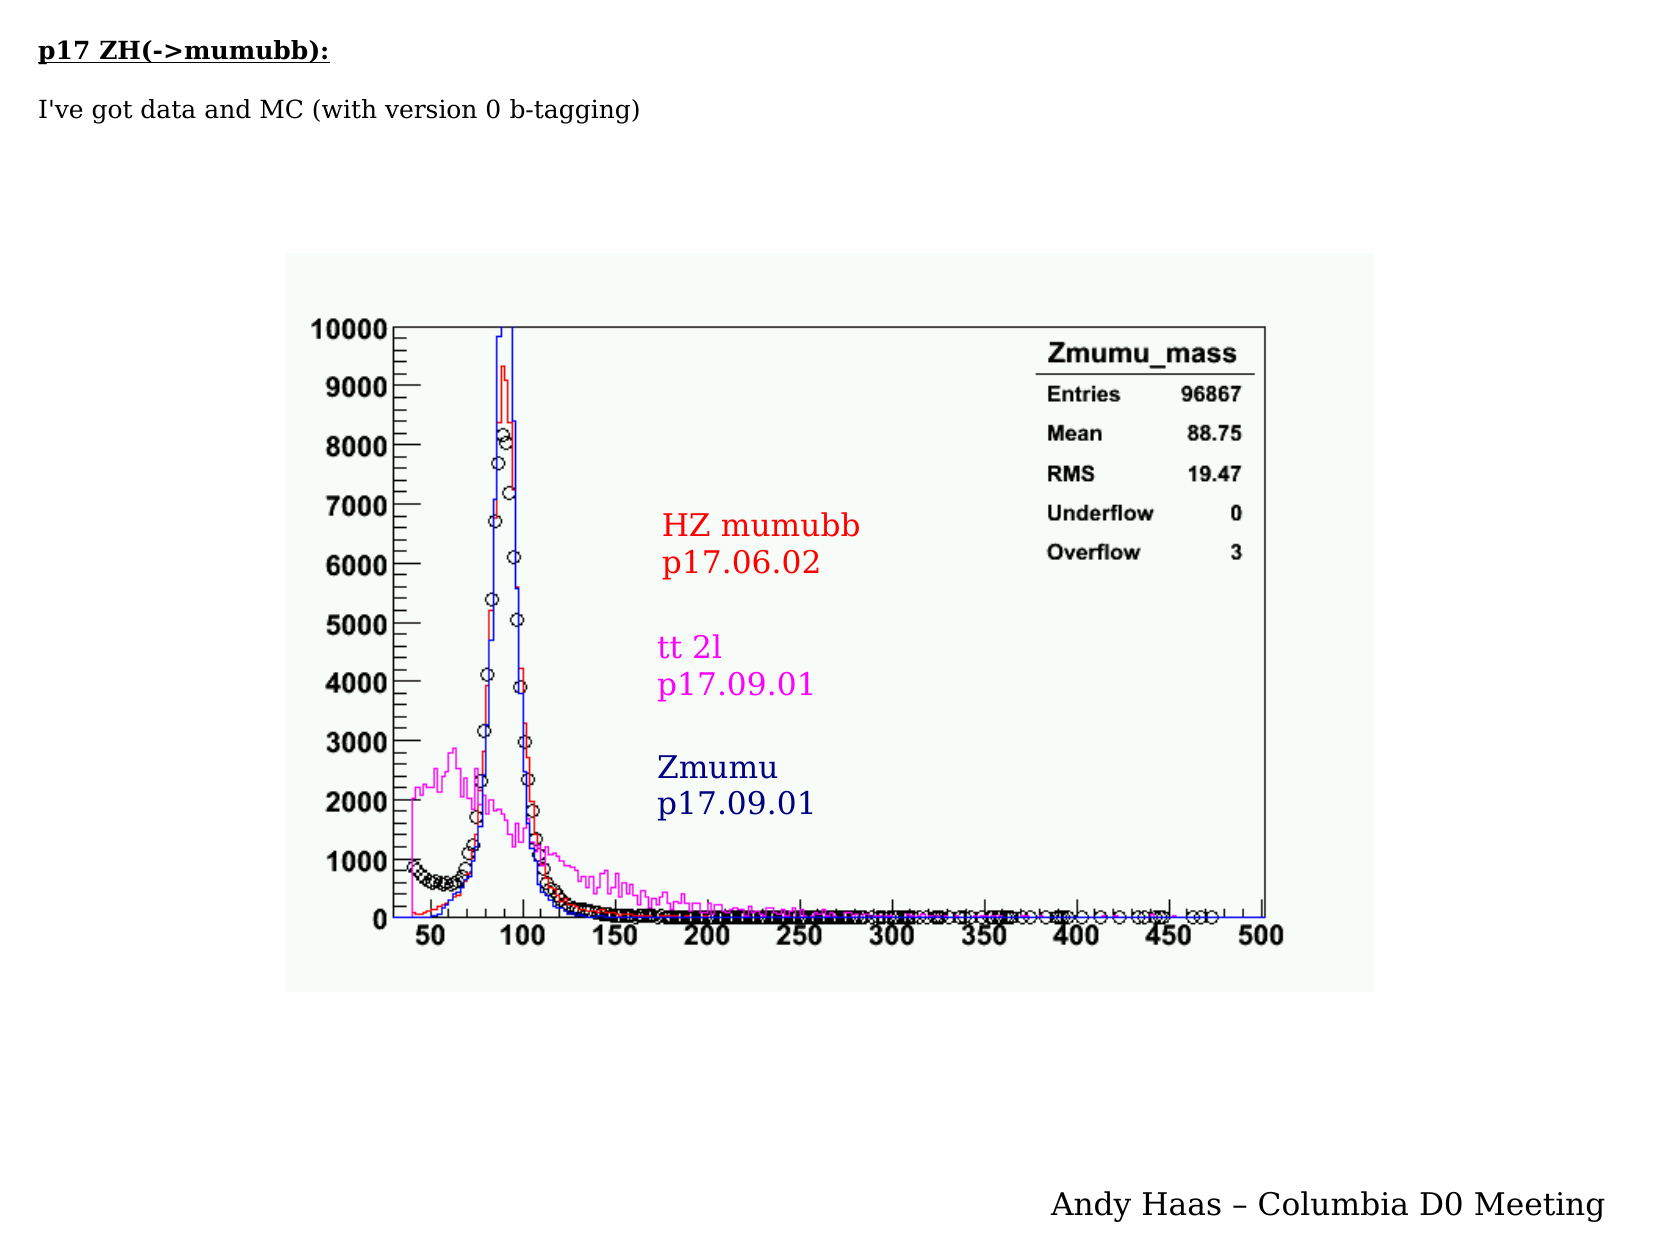

p17 ZH(->mumubb):
I've got data and MC (with version 0 b-tagging)
HZ mumubb
p17.06.02
tt 2l
p17.09.01
Zmumu
p17.09.01